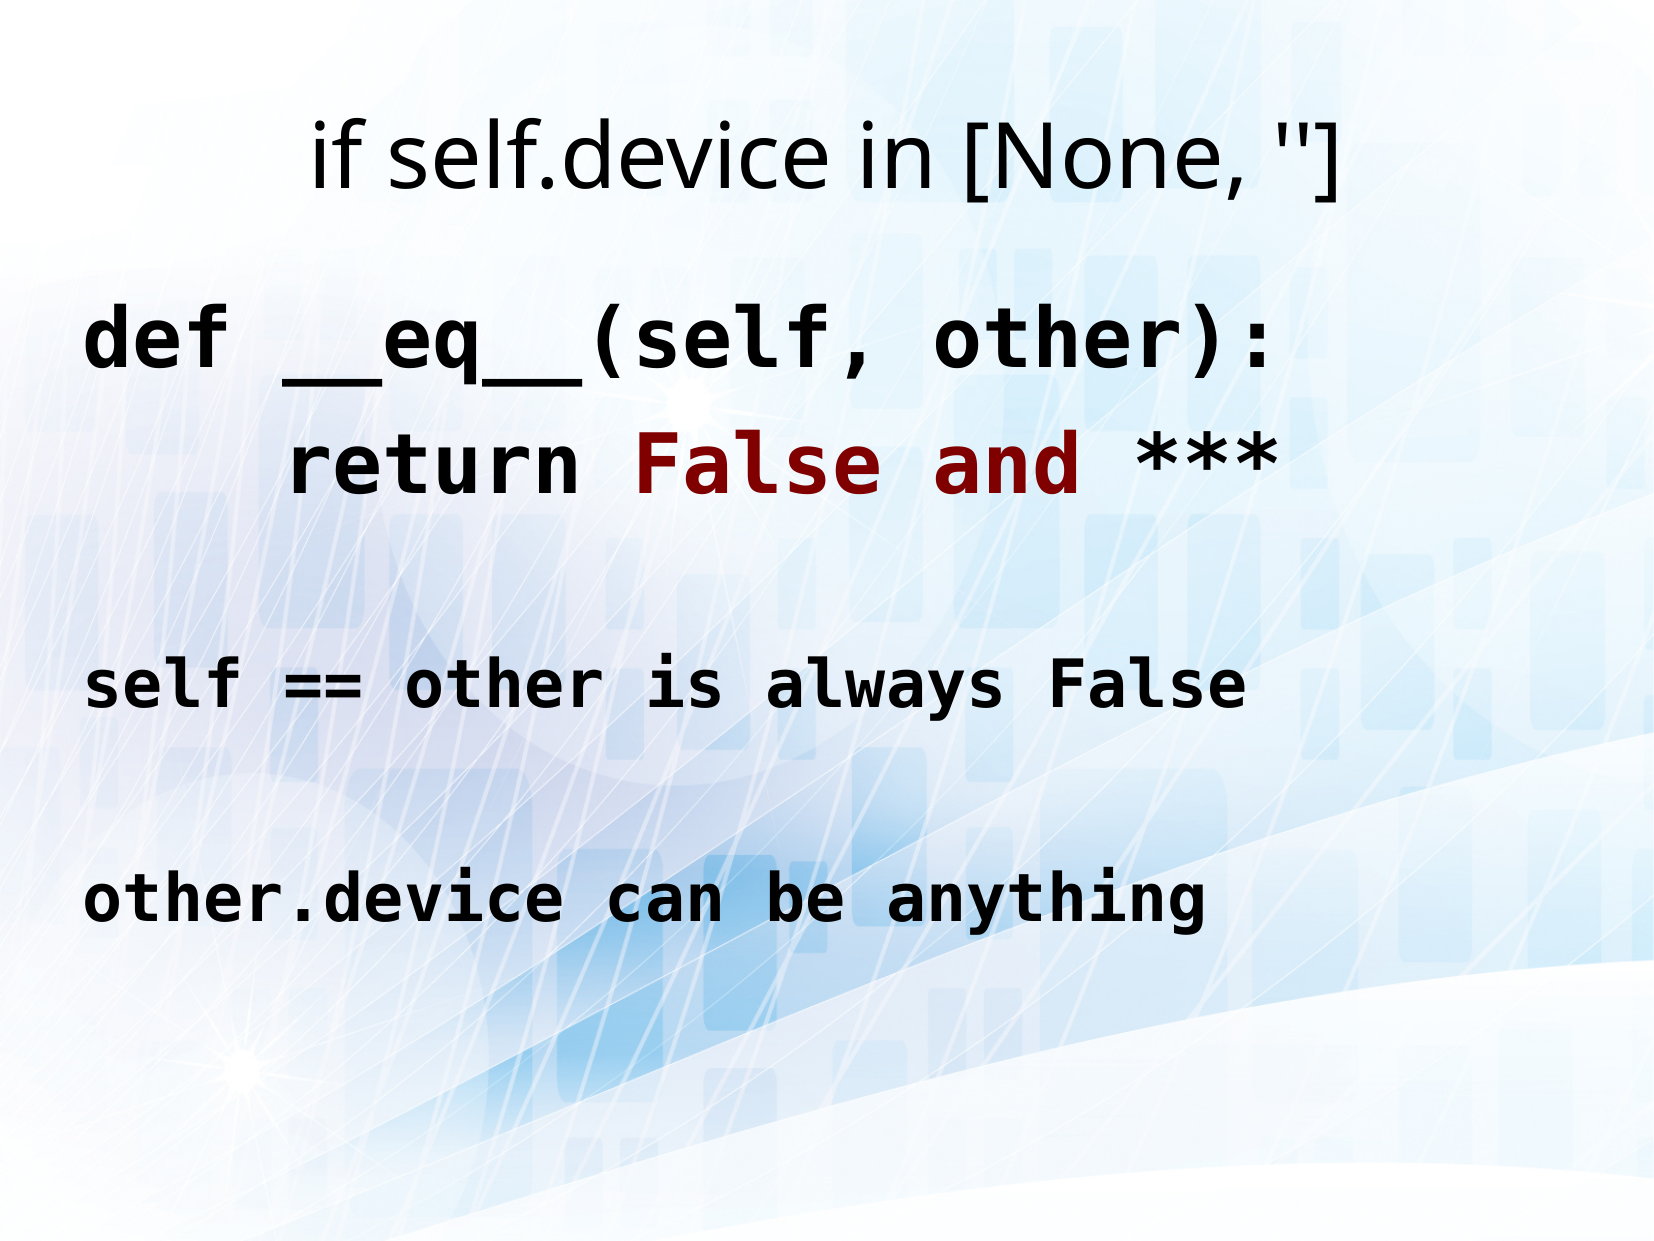

# if self.device in [None, '']
def __eq__(self, other):
 return False and ***
self == other is always False
other.device can be anything